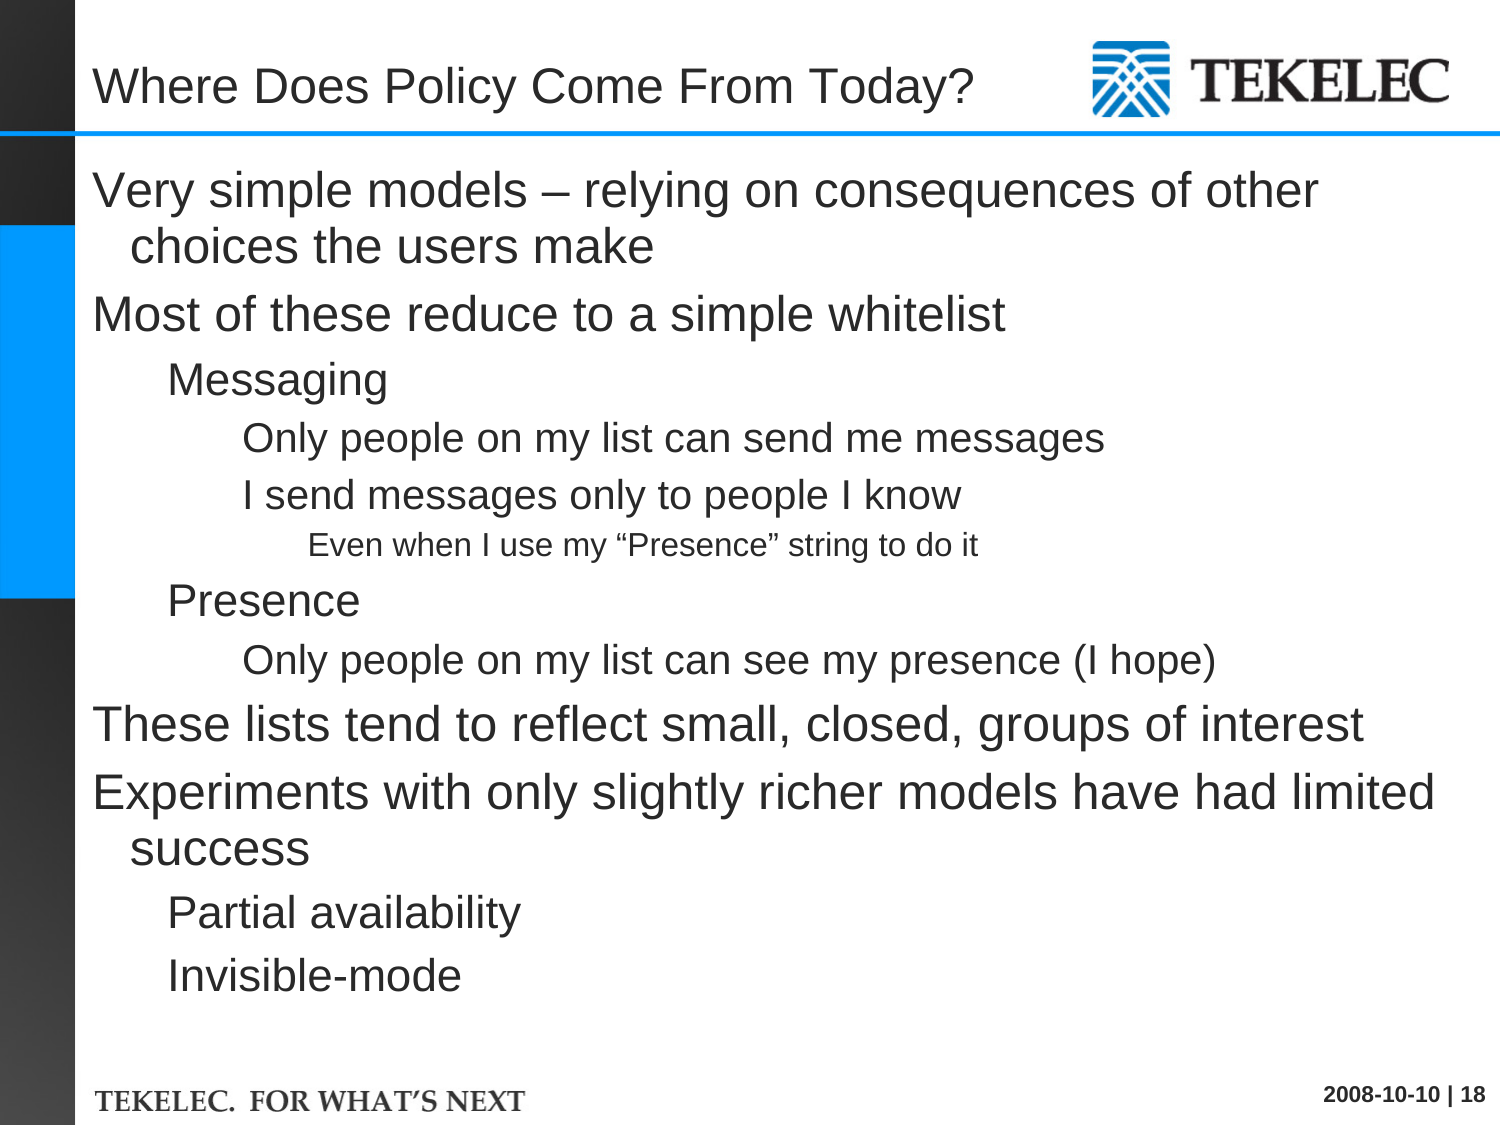

# Where Does Policy Come From Today?
Very simple models – relying on consequences of other choices the users make
Most of these reduce to a simple whitelist
Messaging
Only people on my list can send me messages
I send messages only to people I know
Even when I use my “Presence” string to do it
Presence
Only people on my list can see my presence (I hope)
These lists tend to reflect small, closed, groups of interest
Experiments with only slightly richer models have had limited success
Partial availability
Invisible-mode